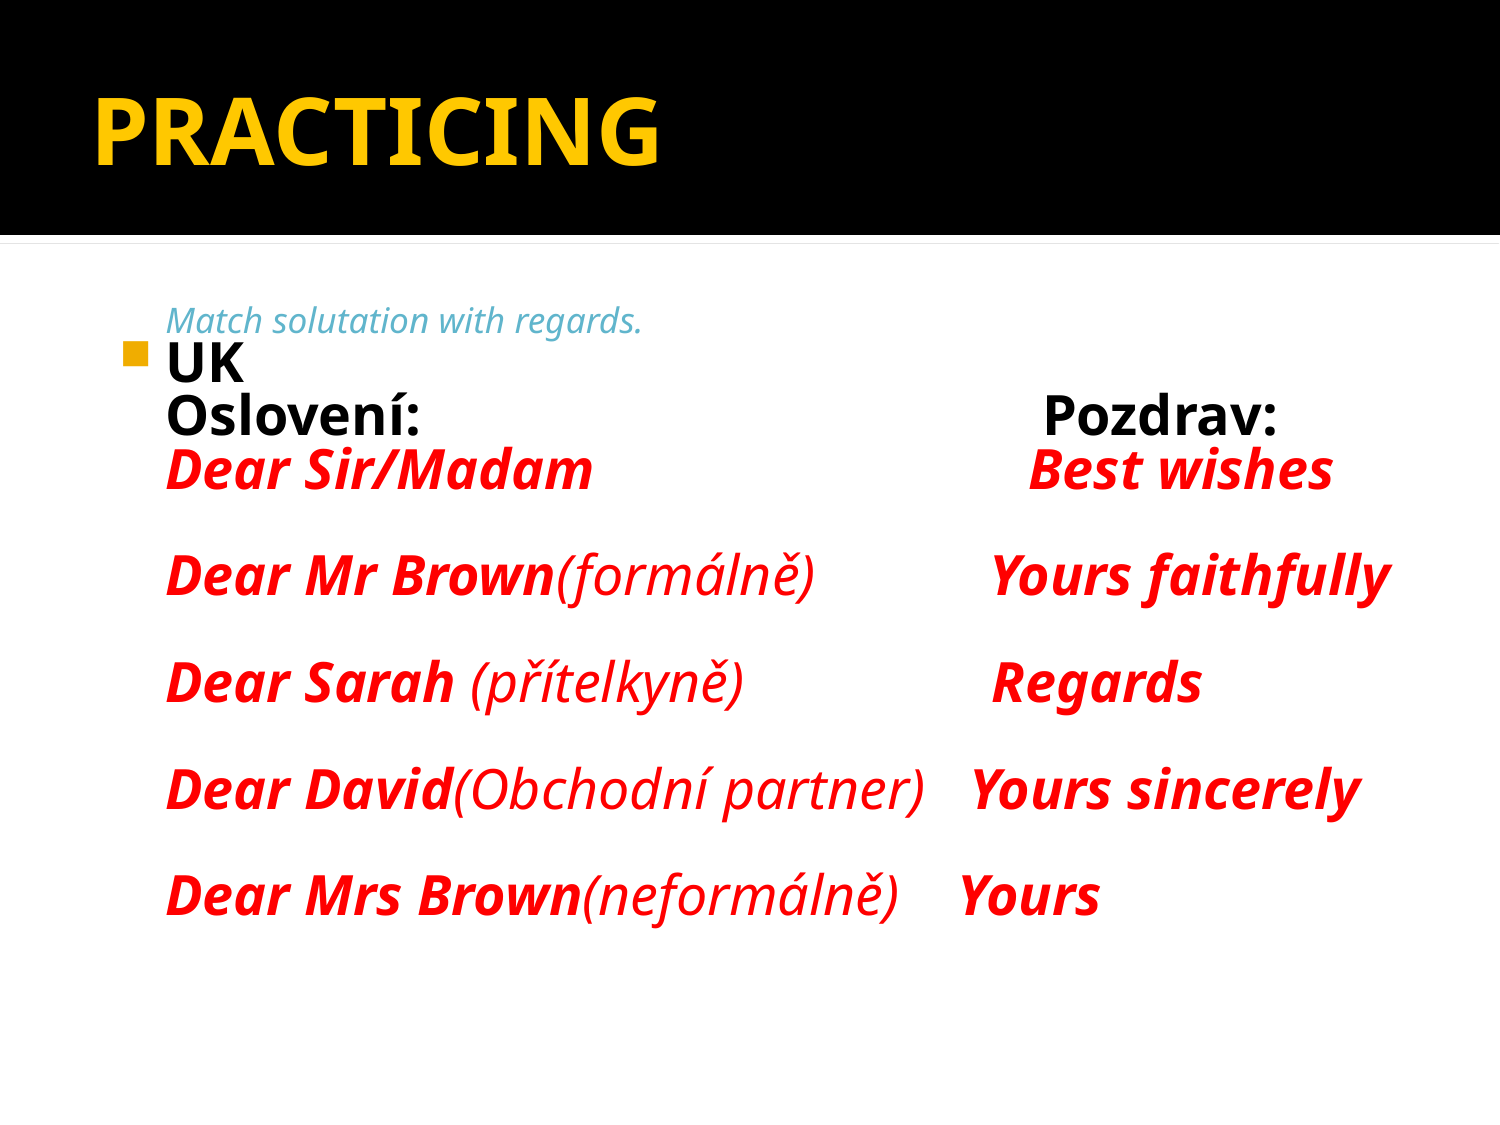

# PRACTICING
Match solutation with regards.
UK
Oslovení: Pozdrav:
Dear Sir/Madam Best wishes
Dear Mr Brown(formálně) Yours faithfully
Dear Sarah (přítelkyně) Regards
Dear David(Obchodní partner) Yours sincerely
Dear Mrs Brown(neformálně) Yours